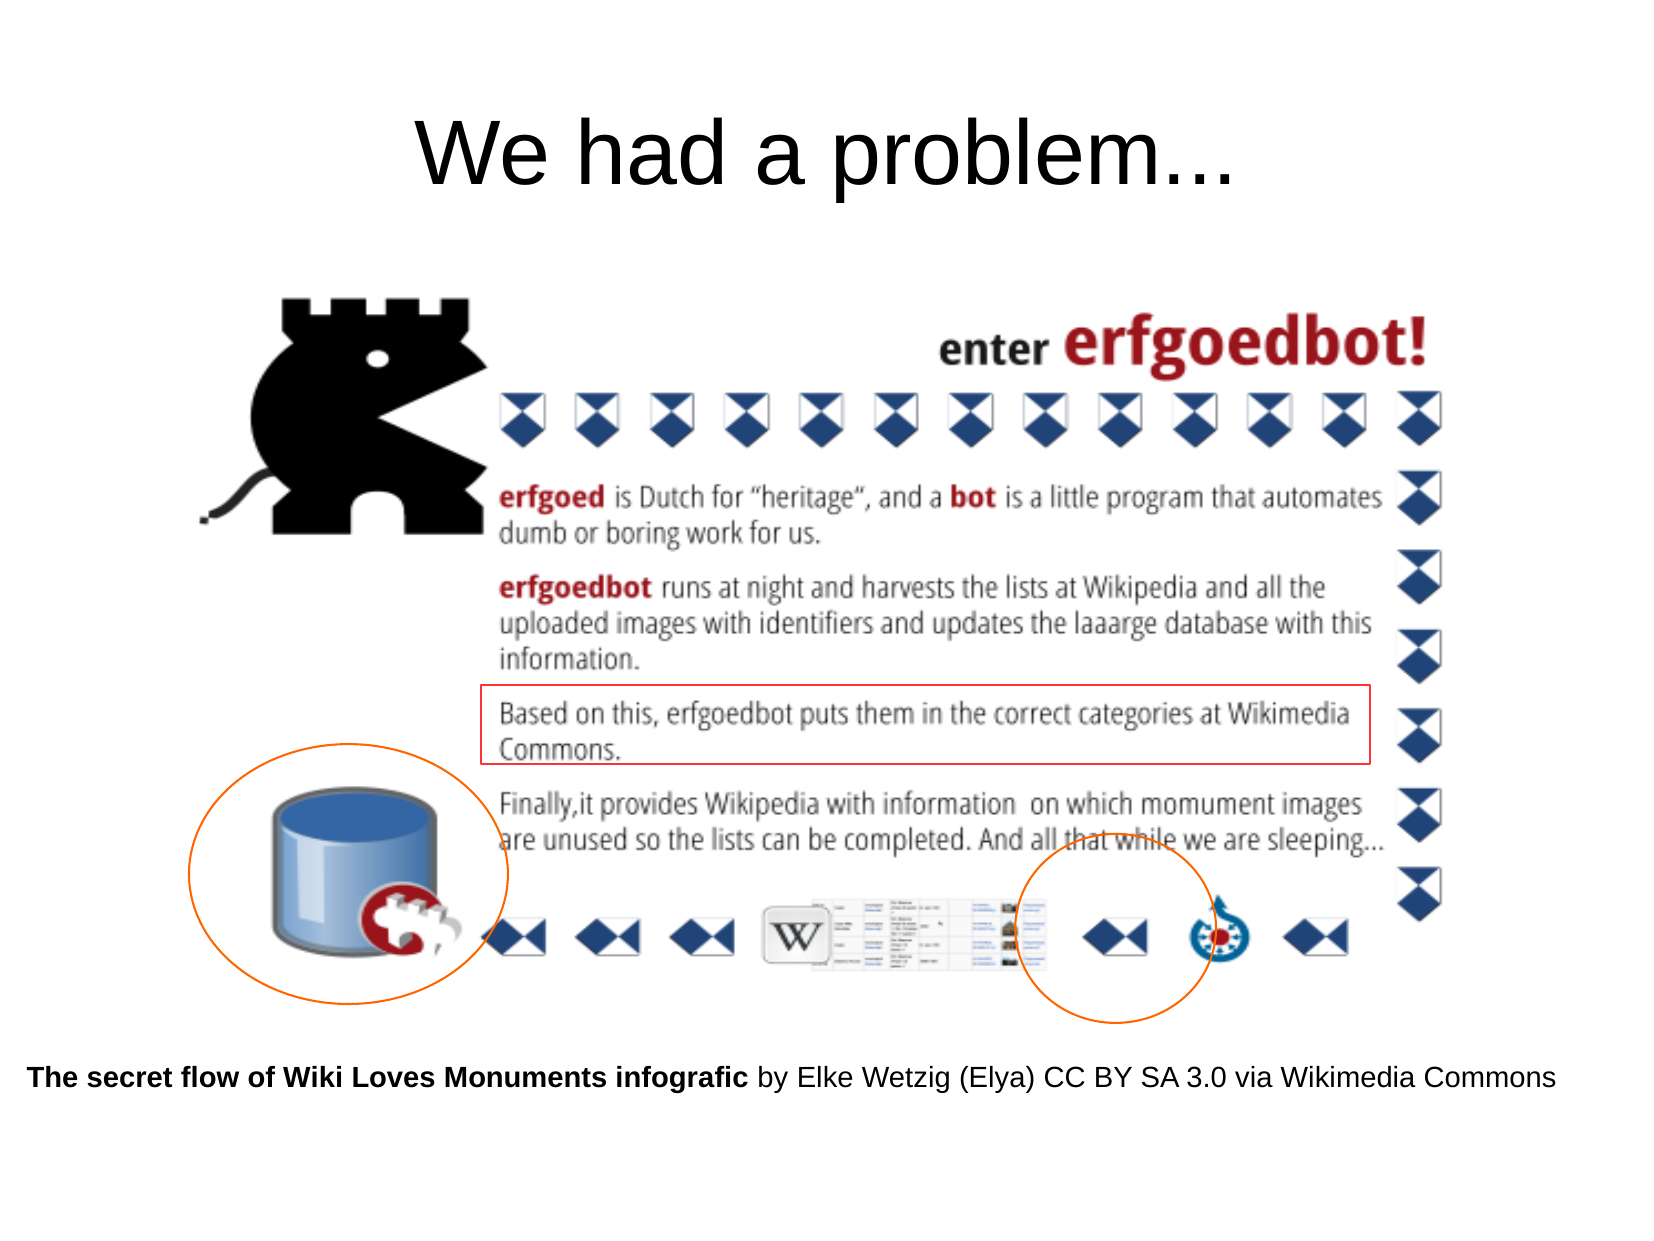

# We had a problem...
The secret flow of Wiki Loves Monuments infografic by Elke Wetzig (Elya) CC BY SA 3.0 via Wikimedia Commons